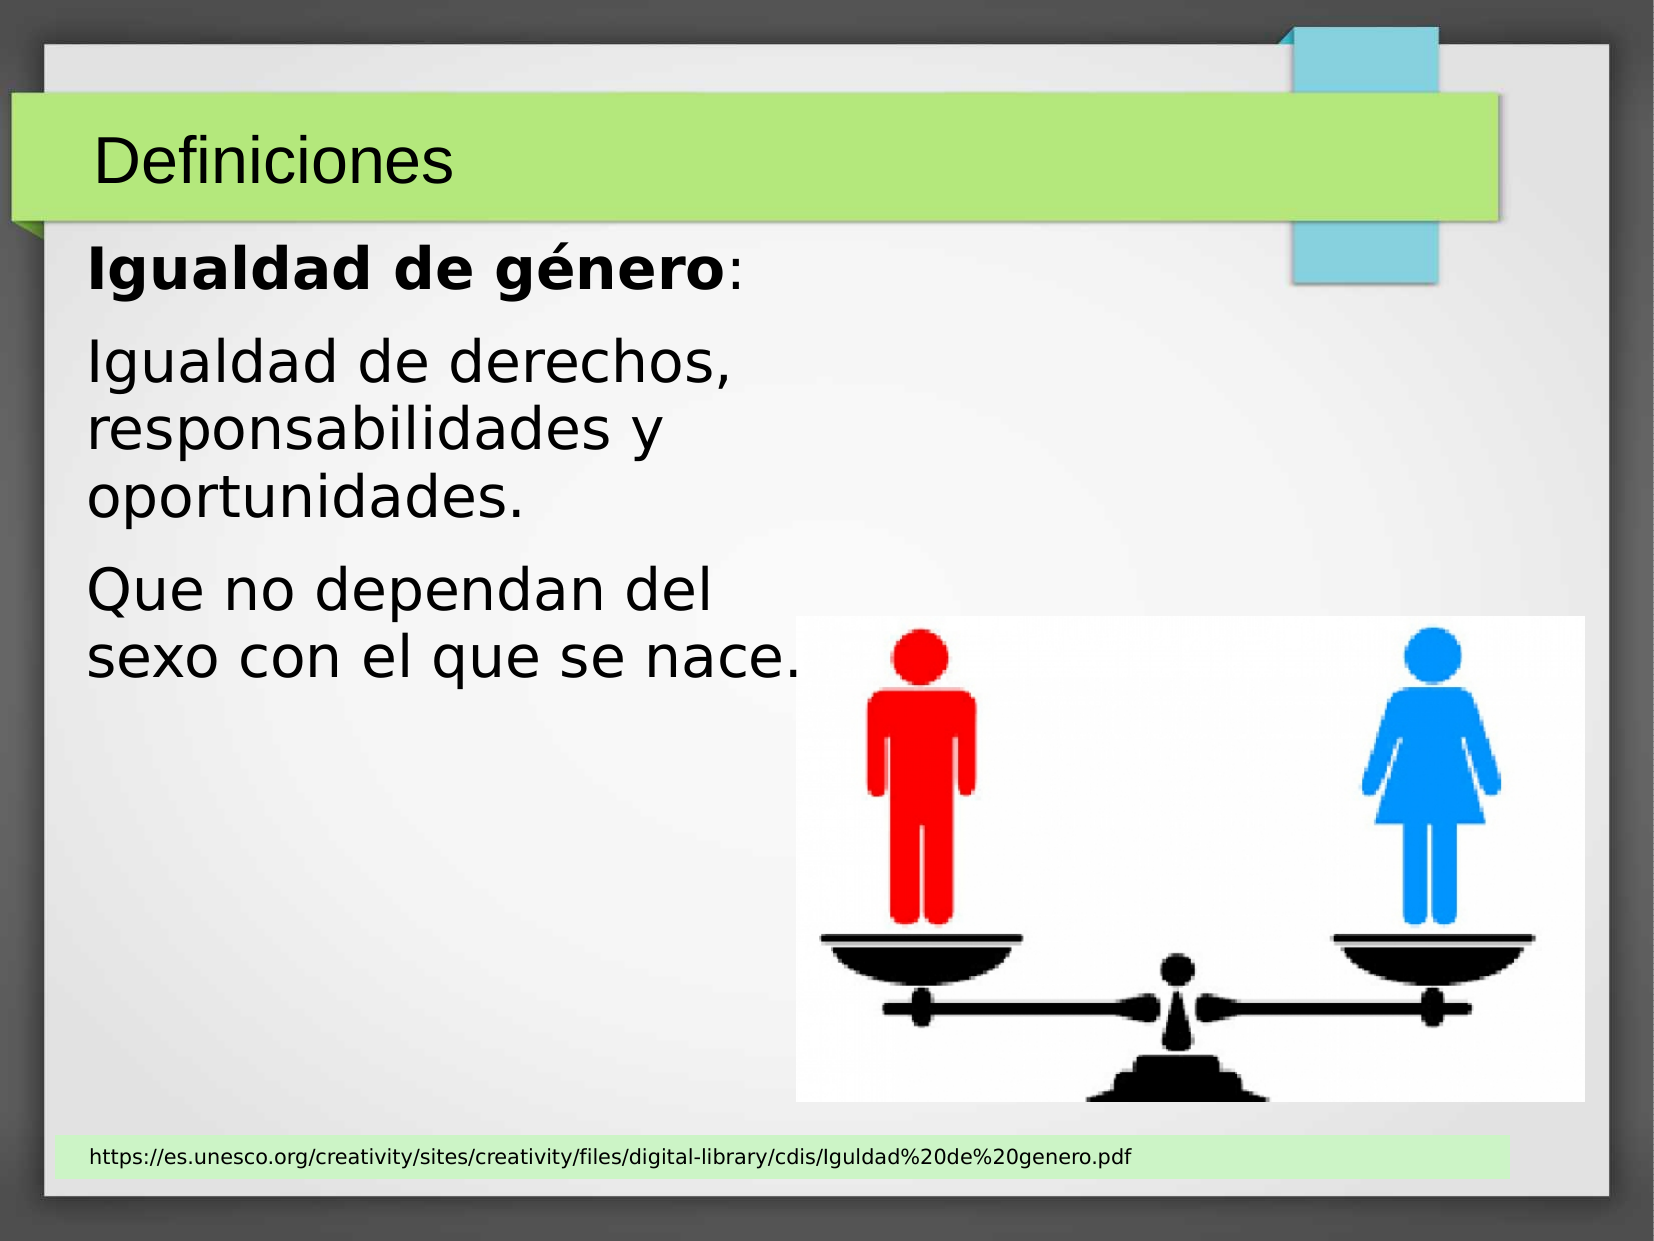

Definiciones
Igualdad de género:
Igualdad de derechos, responsabilidades y oportunidades.
Que no dependan del sexo con el que se nace.
https://es.unesco.org/creativity/sites/creativity/files/digital-library/cdis/Iguldad%20de%20genero.pdf